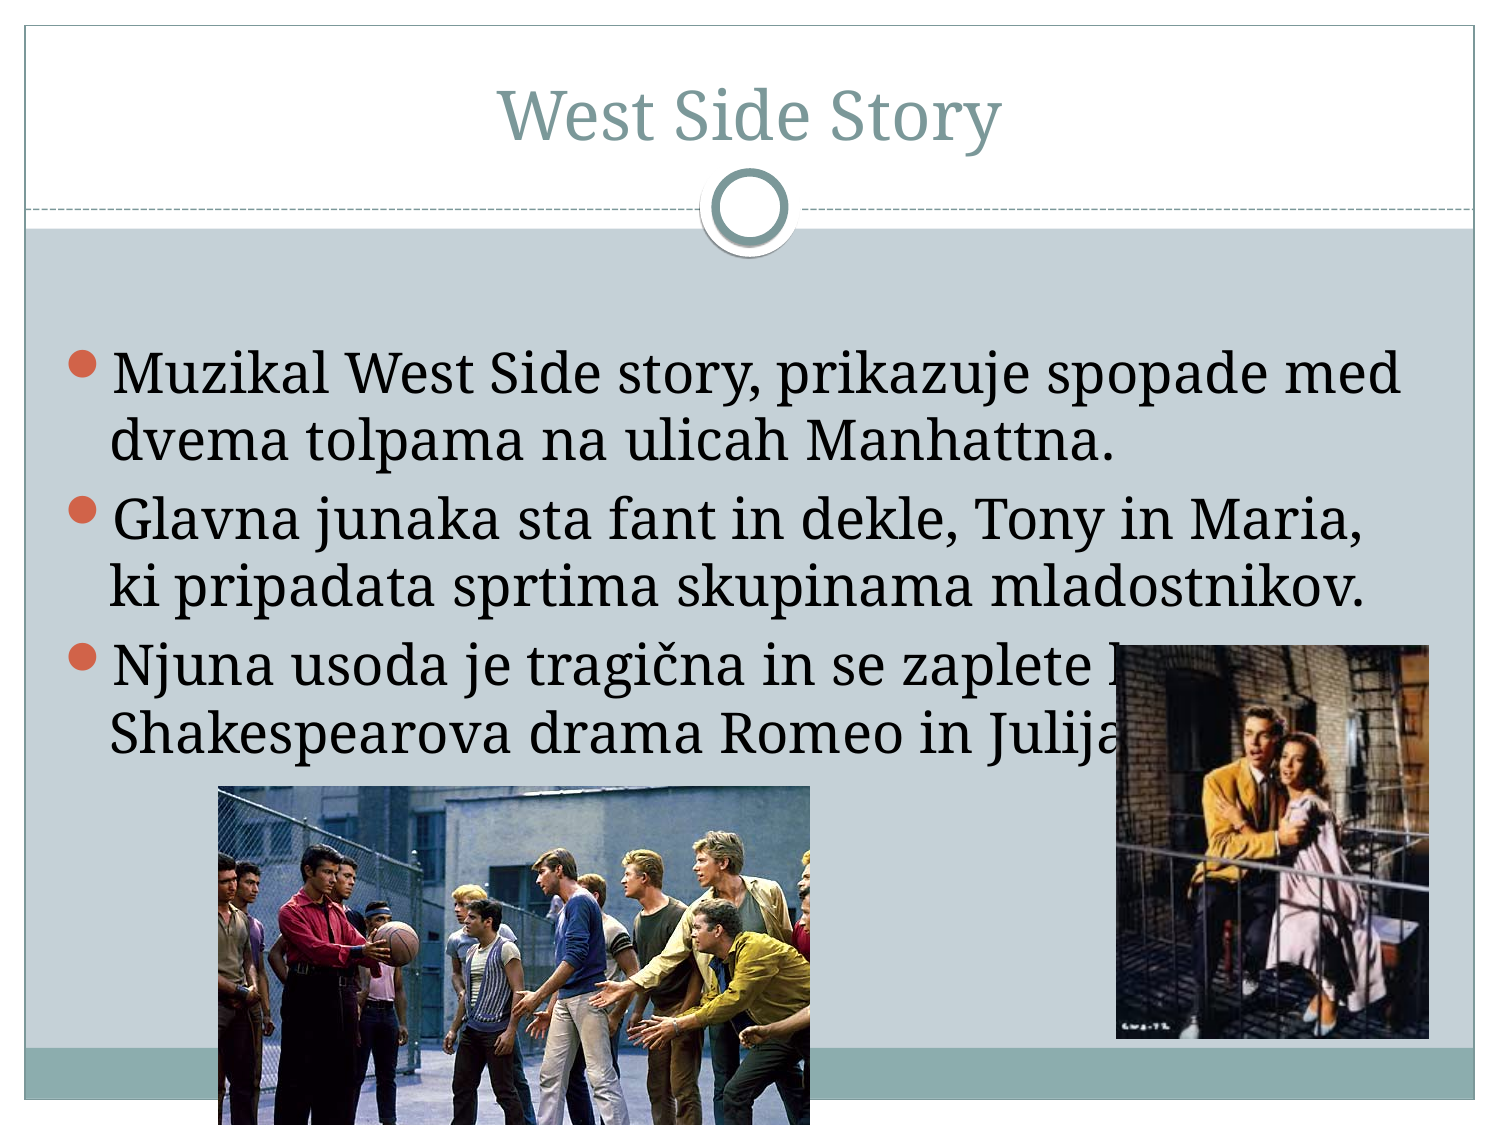

# West Side Story
Muzikal West Side story, prikazuje spopade med dvema tolpama na ulicah Manhattna.
Glavna junaka sta fant in dekle, Tony in Maria, ki pripadata sprtima skupinama mladostnikov.
Njuna usoda je tragična in se zaplete ko Shakespearova drama Romeo in Julija.